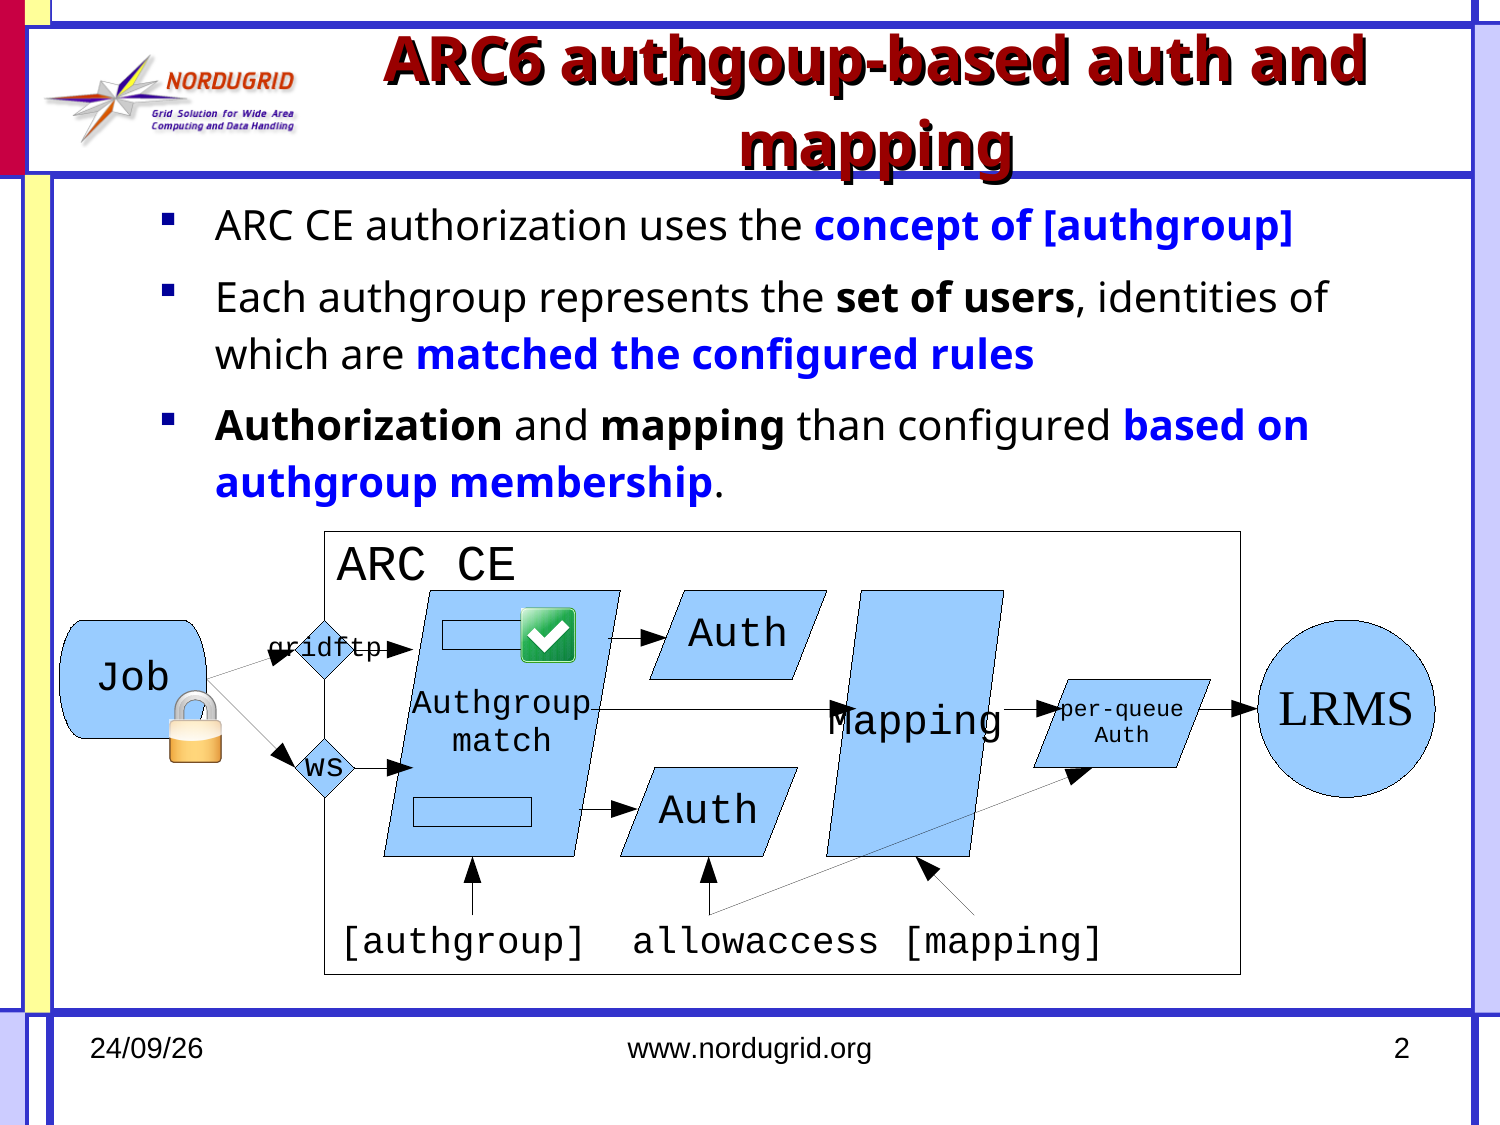

# ARC6 authgoup-based auth and mapping
ARC CE authorization uses the concept of [authgroup]
Each authgroup represents the set of users, identities of which are matched the configured rules
Authorization and mapping than configured based on authgroup membership.
ARC CE
Mapping
Authgroup
match
Auth
Job
gridftp
LRMS
per-queue
Auth
ws
Auth
[authgroup] allowaccess [mapping]
www.nordugrid.org
2